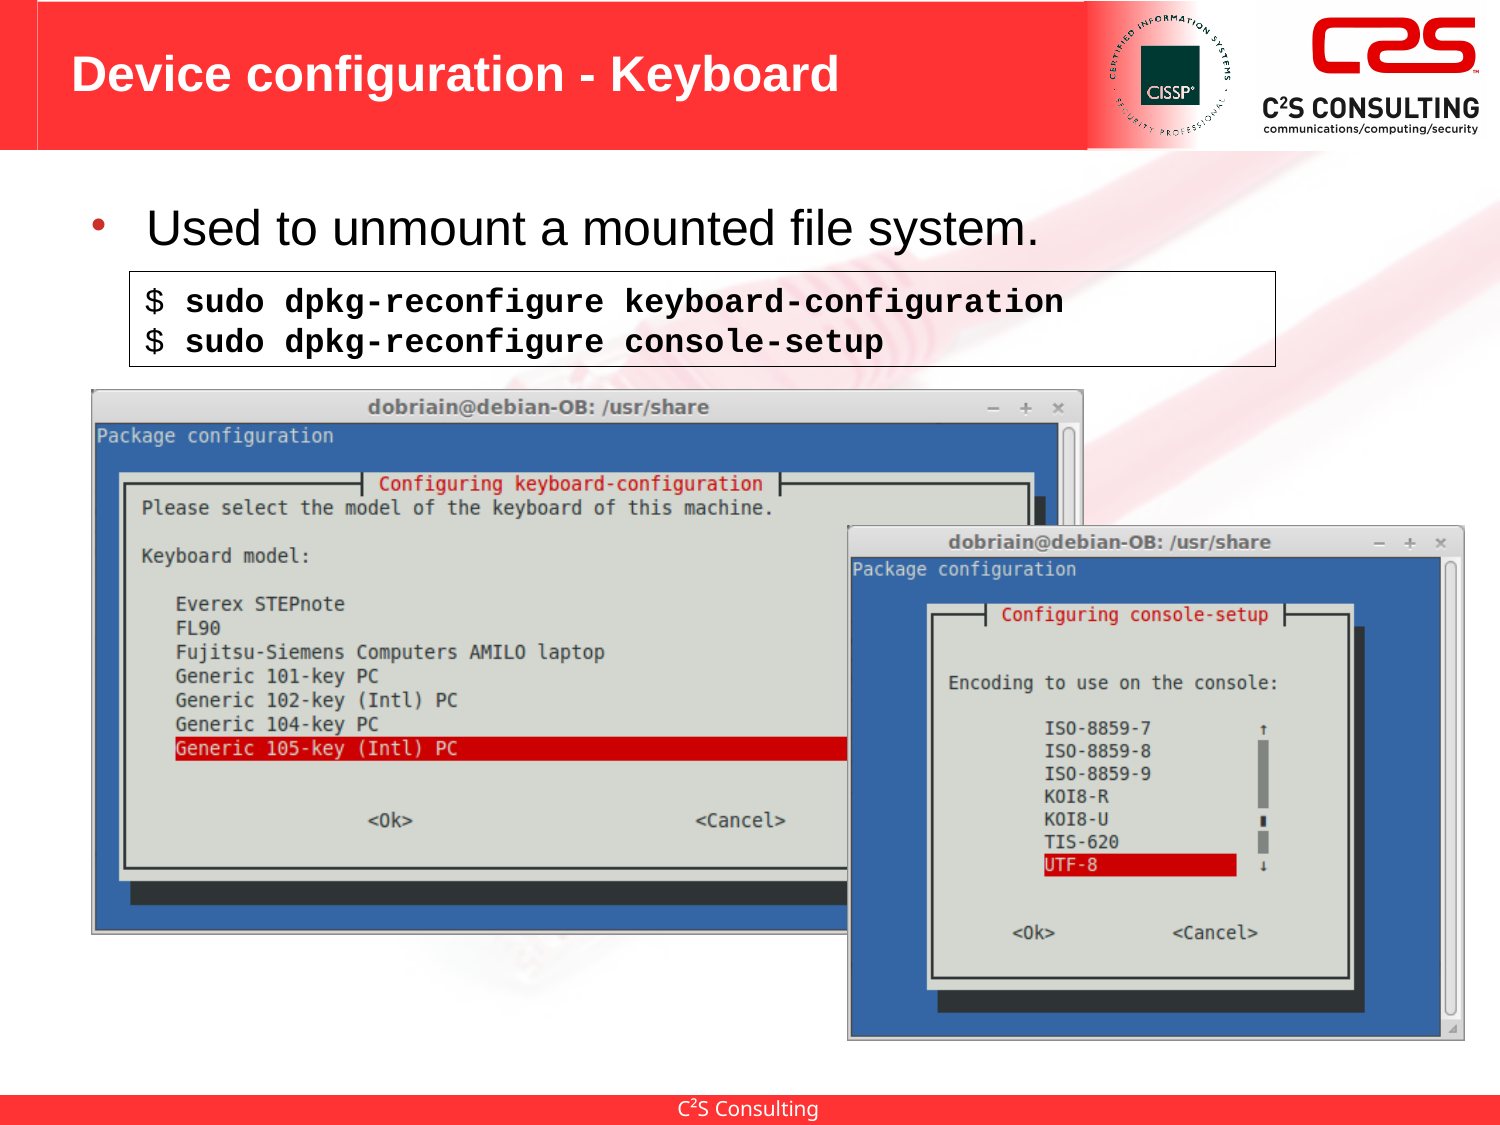

Device configuration - Keyboard
# Used to unmount a mounted file system.
$ sudo dpkg-reconfigure keyboard-configuration
$ sudo dpkg-reconfigure console-setup